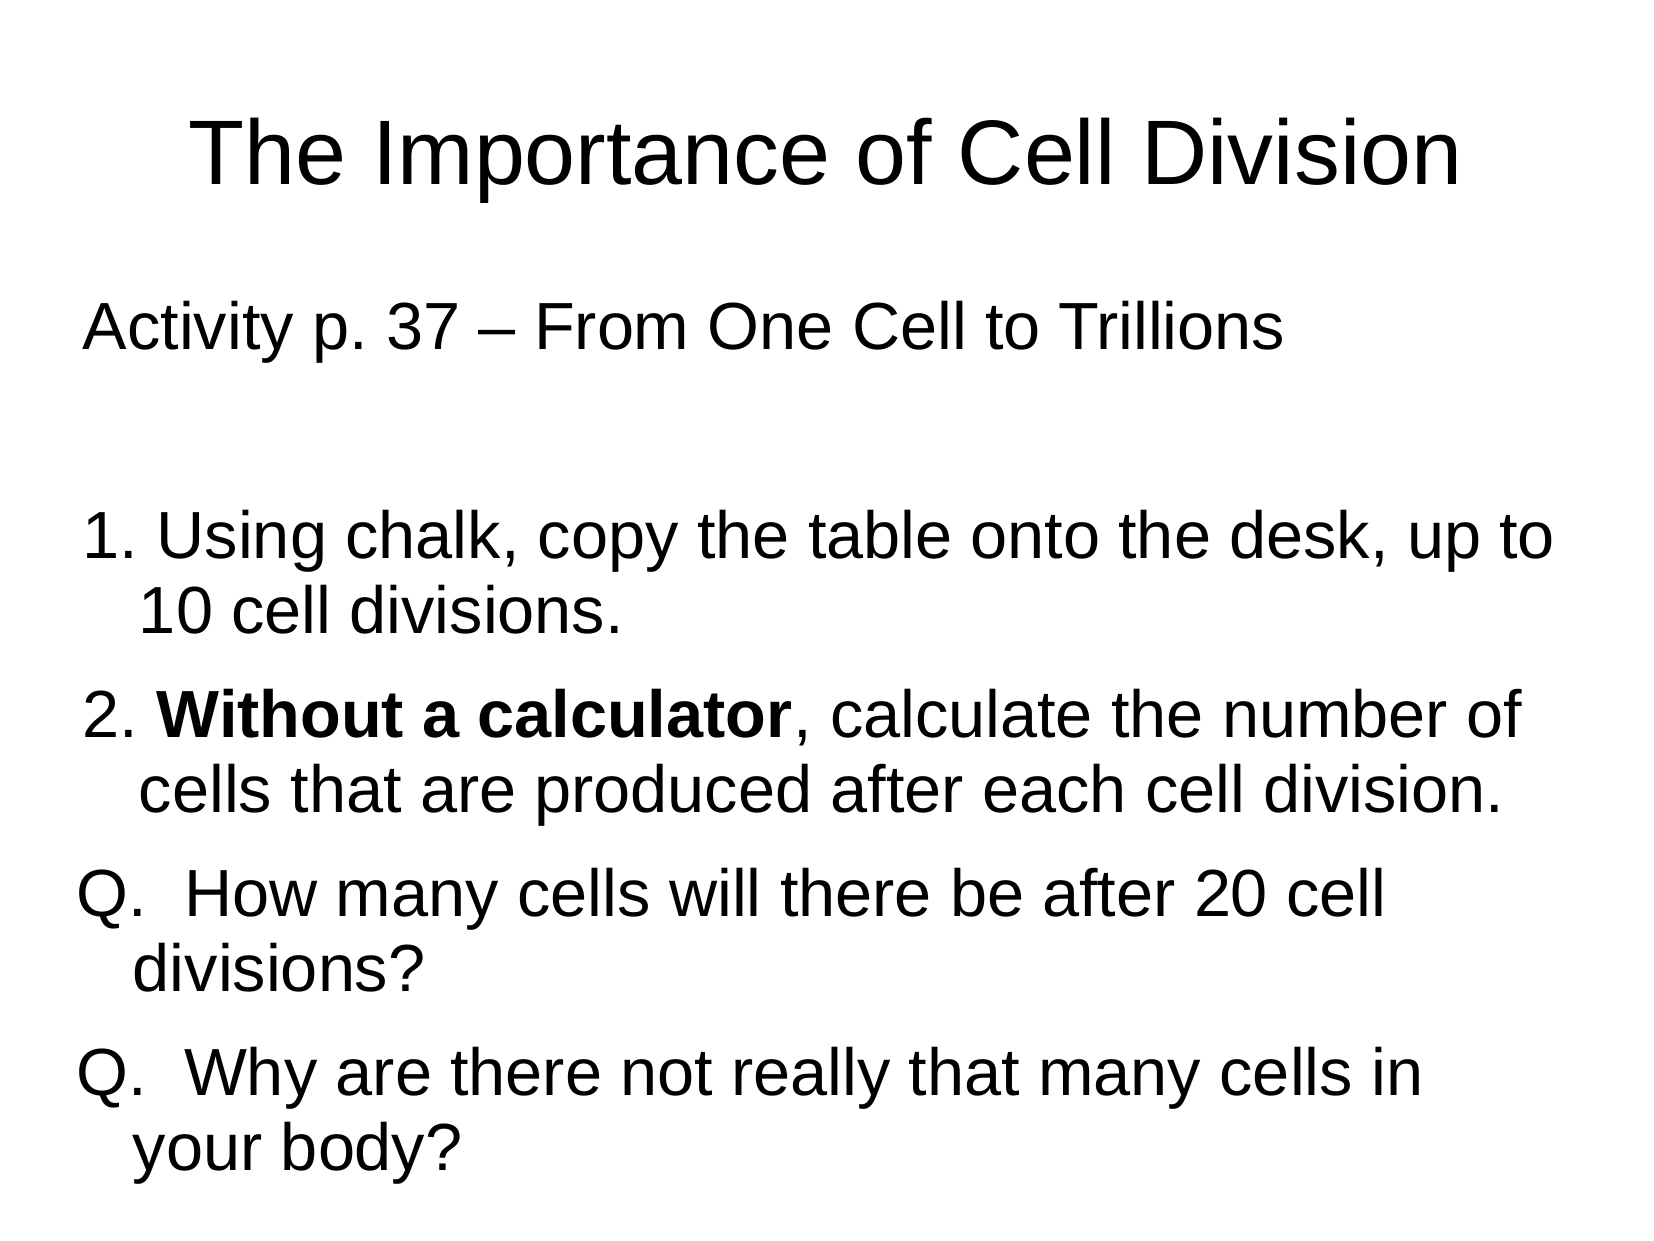

# The Importance of Cell Division
Activity p. 37 – From One Cell to Trillions
1. Using chalk, copy the table onto the desk, up to 10 cell divisions.
2. Without a calculator, calculate the number of cells that are produced after each cell division.
Q. How many cells will there be after 20 cell divisions?
Q. Why are there not really that many cells in your body?